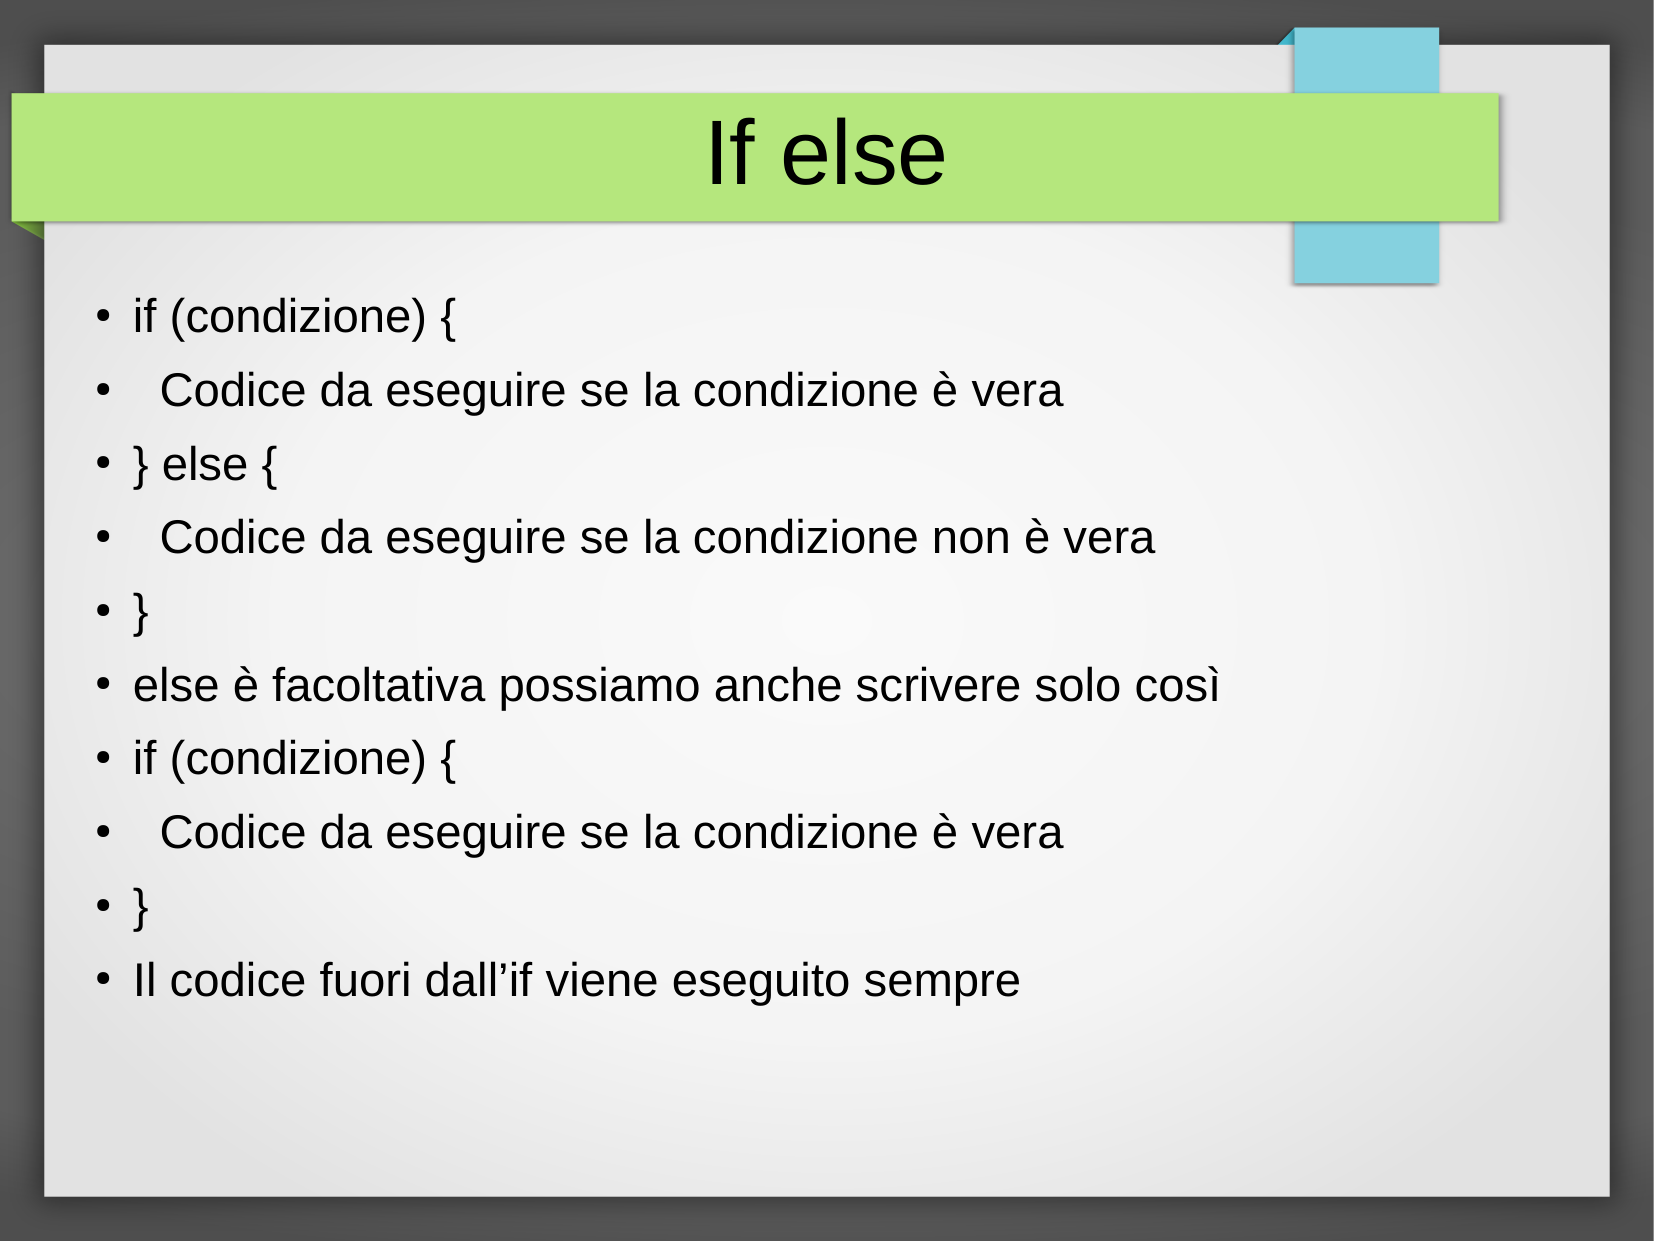

# If else
if (condizione) {
 Codice da eseguire se la condizione è vera
} else {
 Codice da eseguire se la condizione non è vera
}
else è facoltativa possiamo anche scrivere solo così
if (condizione) {
 Codice da eseguire se la condizione è vera
}
Il codice fuori dall’if viene eseguito sempre